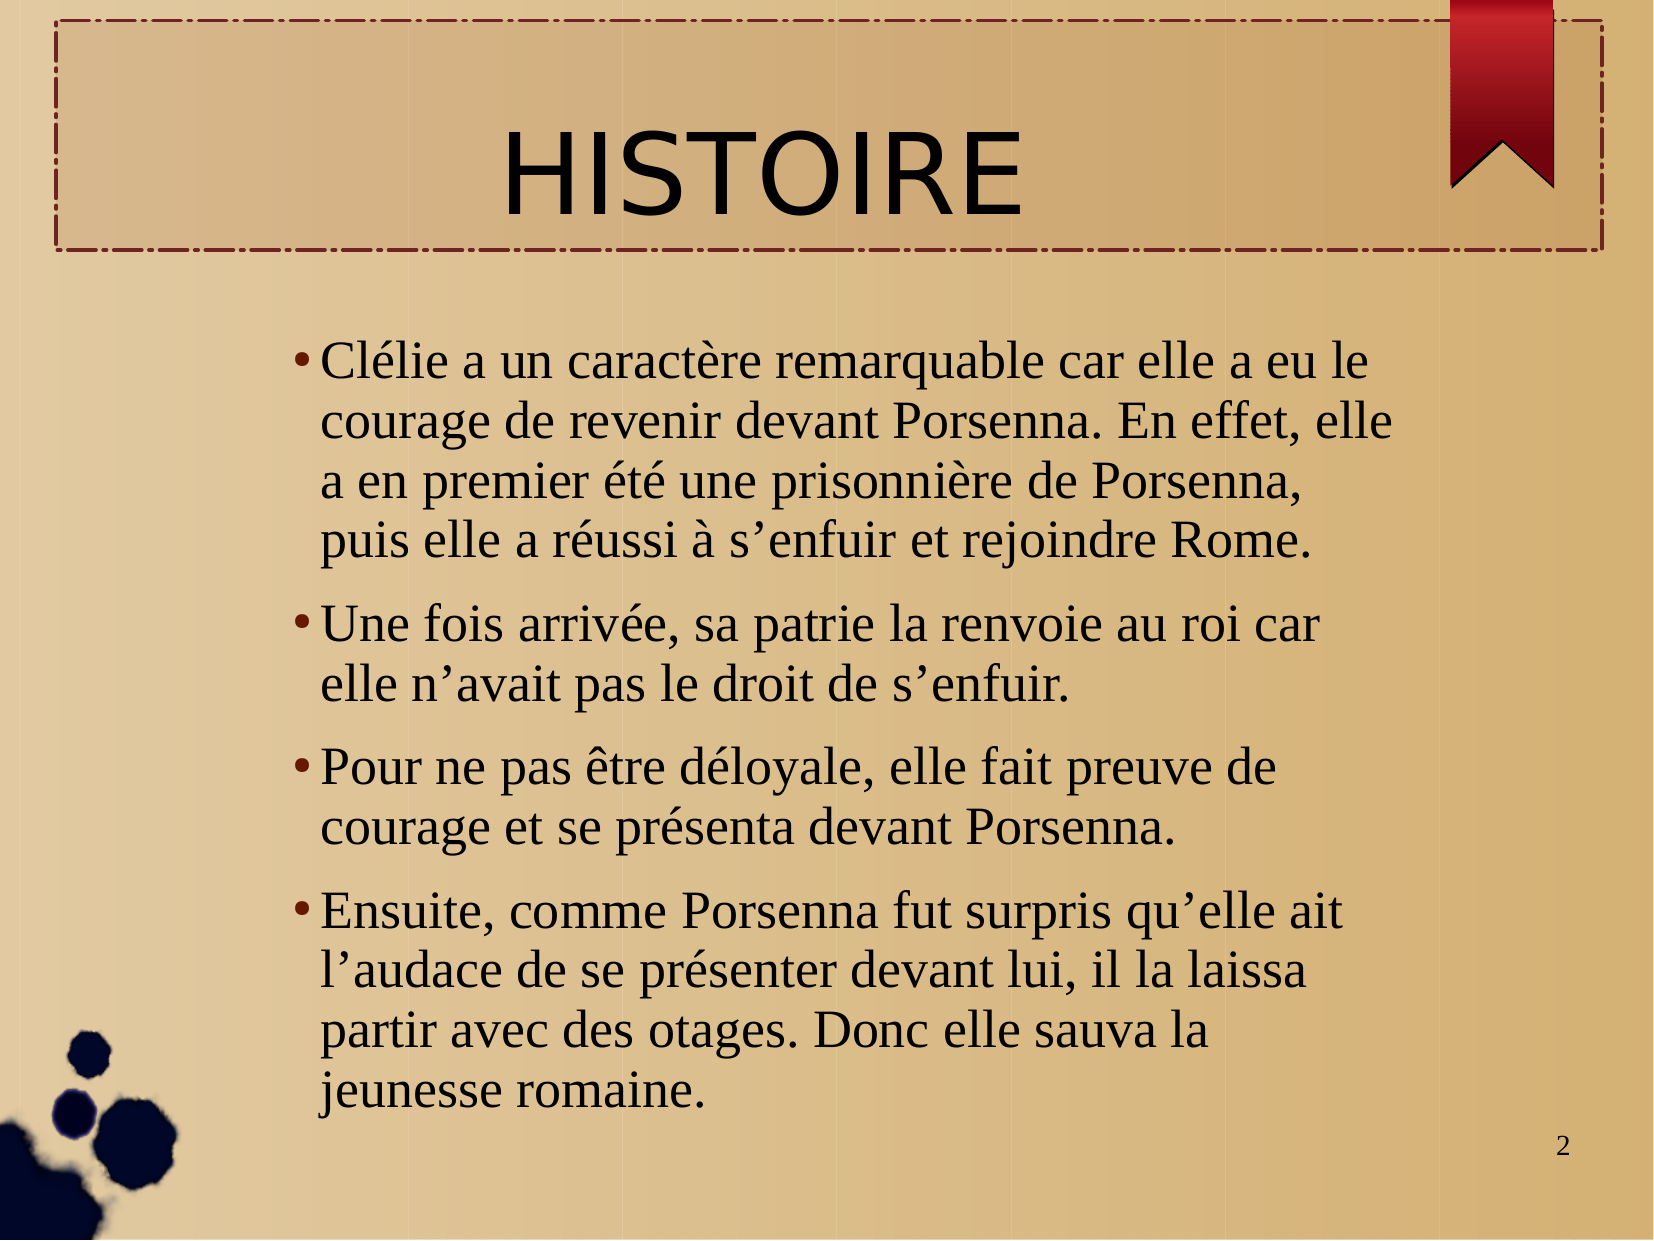

#
 HISTOIRE
Clélie a un caractère remarquable car elle a eu le courage de revenir devant Porsenna. En effet, elle a en premier été une prisonnière de Porsenna, puis elle a réussi à s’enfuir et rejoindre Rome.
Une fois arrivée, sa patrie la renvoie au roi car elle n’avait pas le droit de s’enfuir.
Pour ne pas être déloyale, elle fait preuve de courage et se présenta devant Porsenna.
Ensuite, comme Porsenna fut surpris qu’elle ait l’audace de se présenter devant lui, il la laissa partir avec des otages. Donc elle sauva la jeunesse romaine.
2